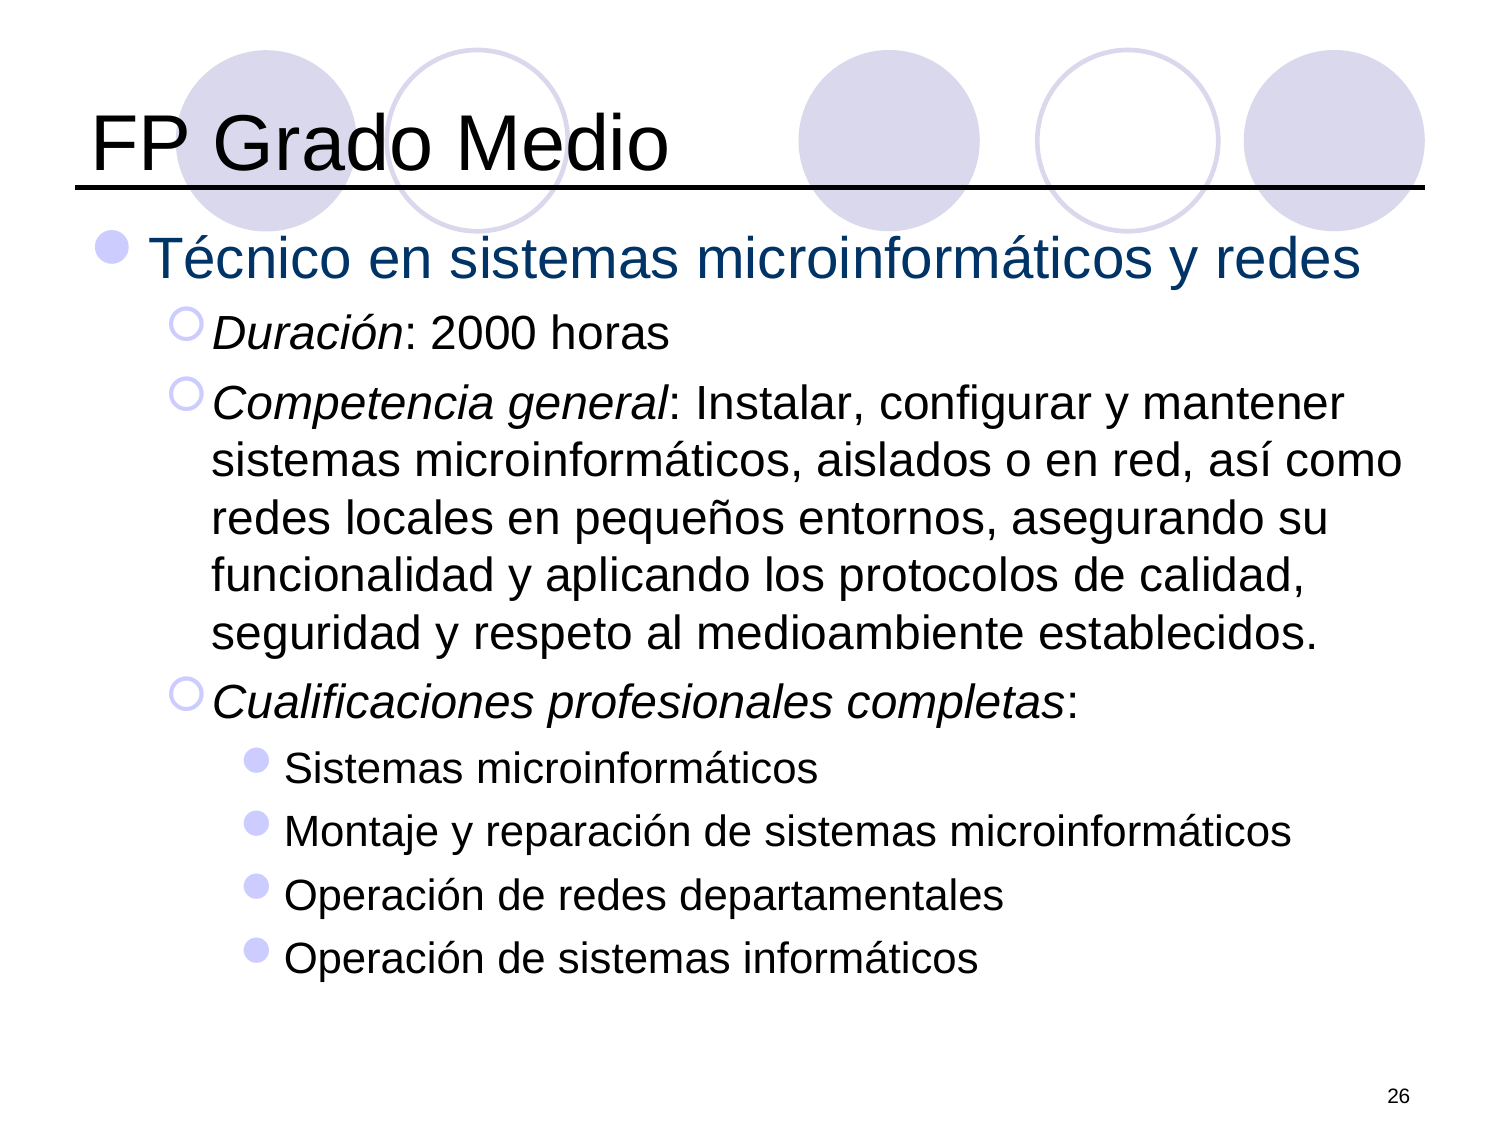

# FP Grado Medio
Técnico en sistemas microinformáticos y redes
Duración: 2000 horas
Competencia general: Instalar, configurar y mantener sistemas microinformáticos, aislados o en red, así como redes locales en pequeños entornos, asegurando su funcionalidad y aplicando los protocolos de calidad, seguridad y respeto al medioambiente establecidos.
Cualificaciones profesionales completas:
Sistemas microinformáticos
Montaje y reparación de sistemas microinformáticos
Operación de redes departamentales
Operación de sistemas informáticos